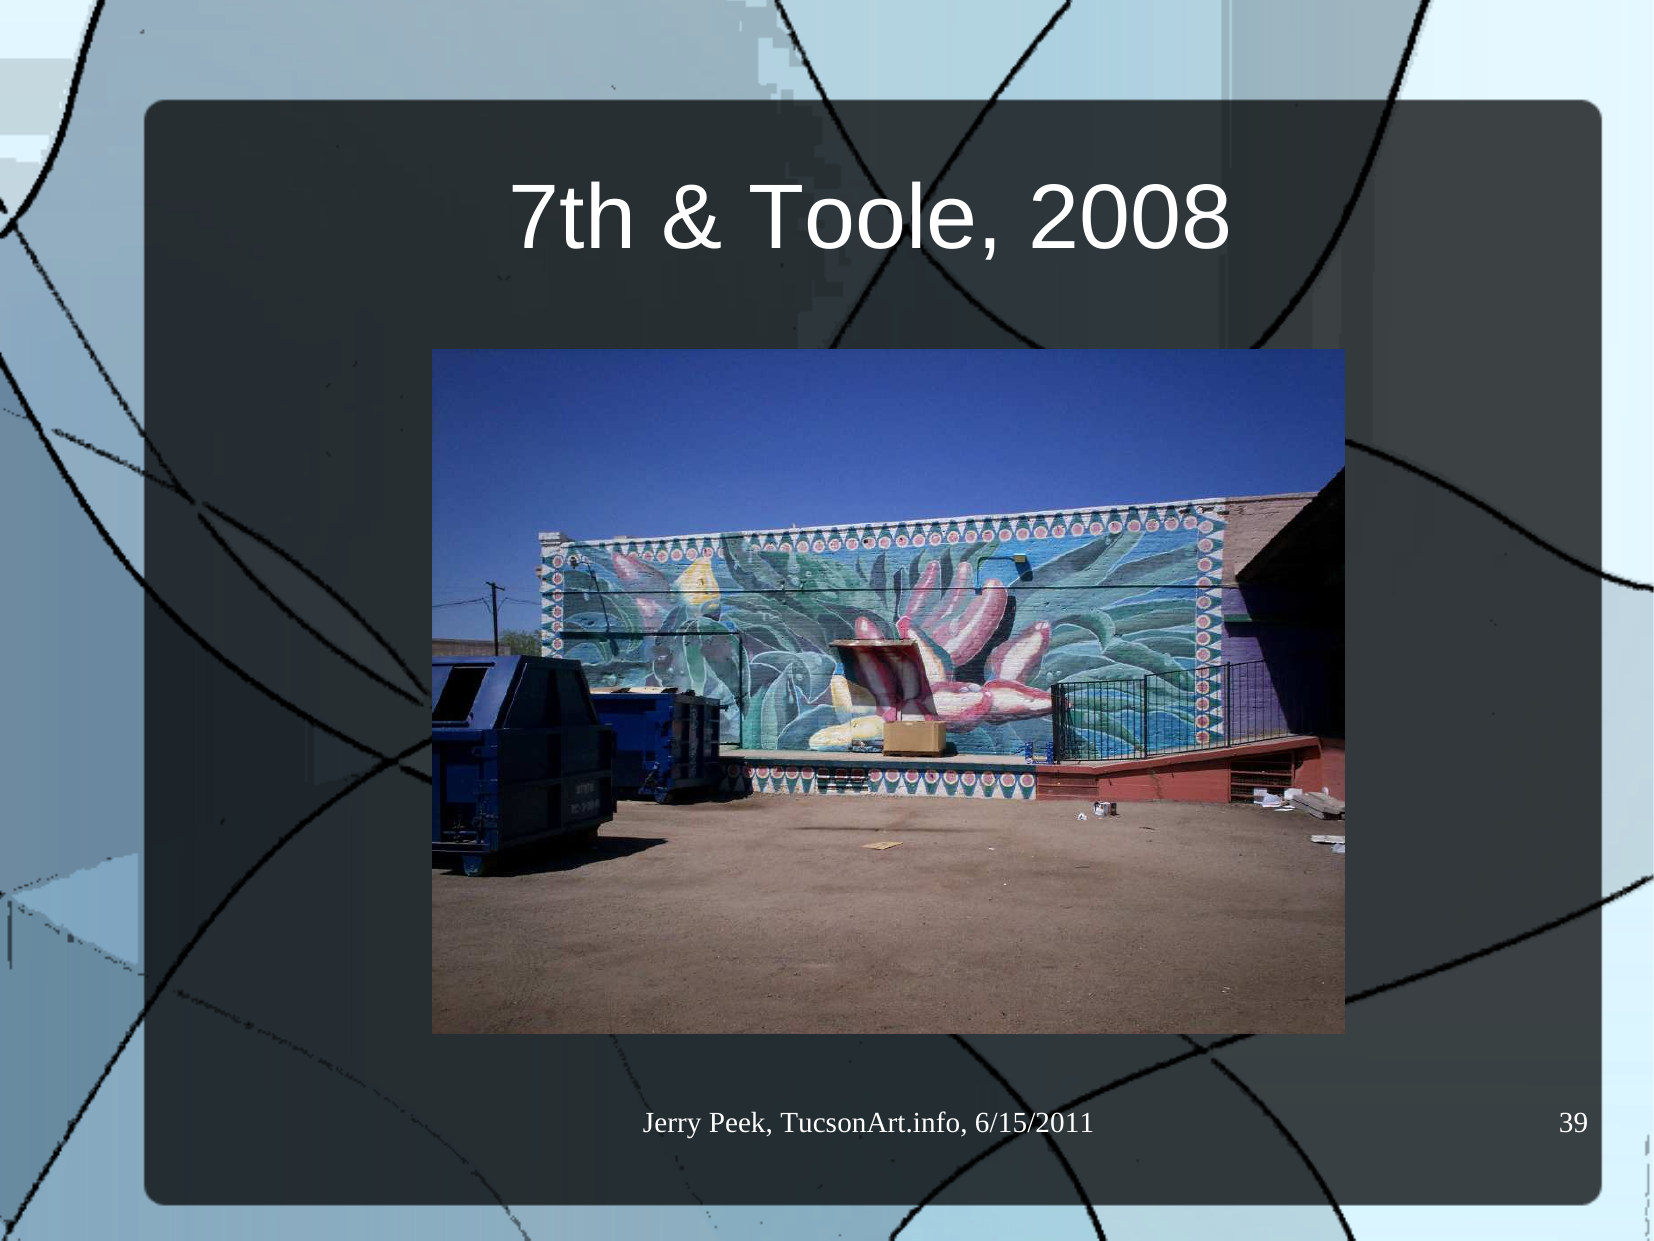

# 7th & Toole, 2008
Jerry Peek, TucsonArt.info, 6/15/2011
39